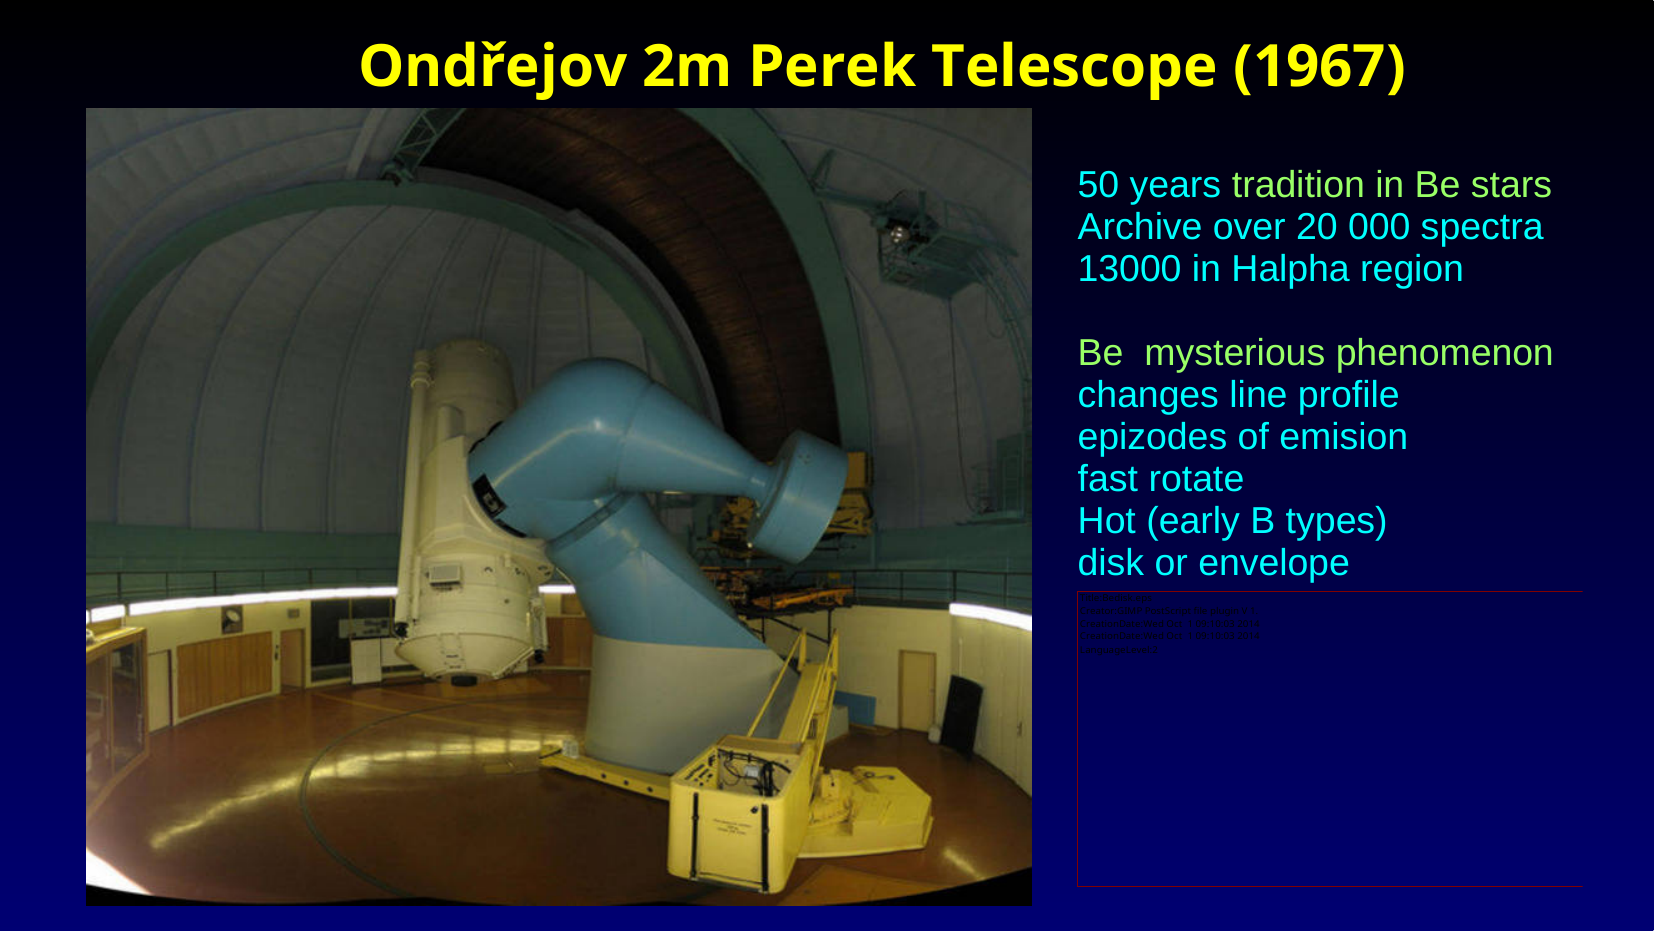

# Ondřejov 2m Perek Telescope (1967)
50 years tradition in Be stars
Archive over 20 000 spectra
13000 in Halpha region
Be mysterious phenomenon
changes line profile
epizodes of emision
fast rotate
Hot (early B types)
disk or envelope